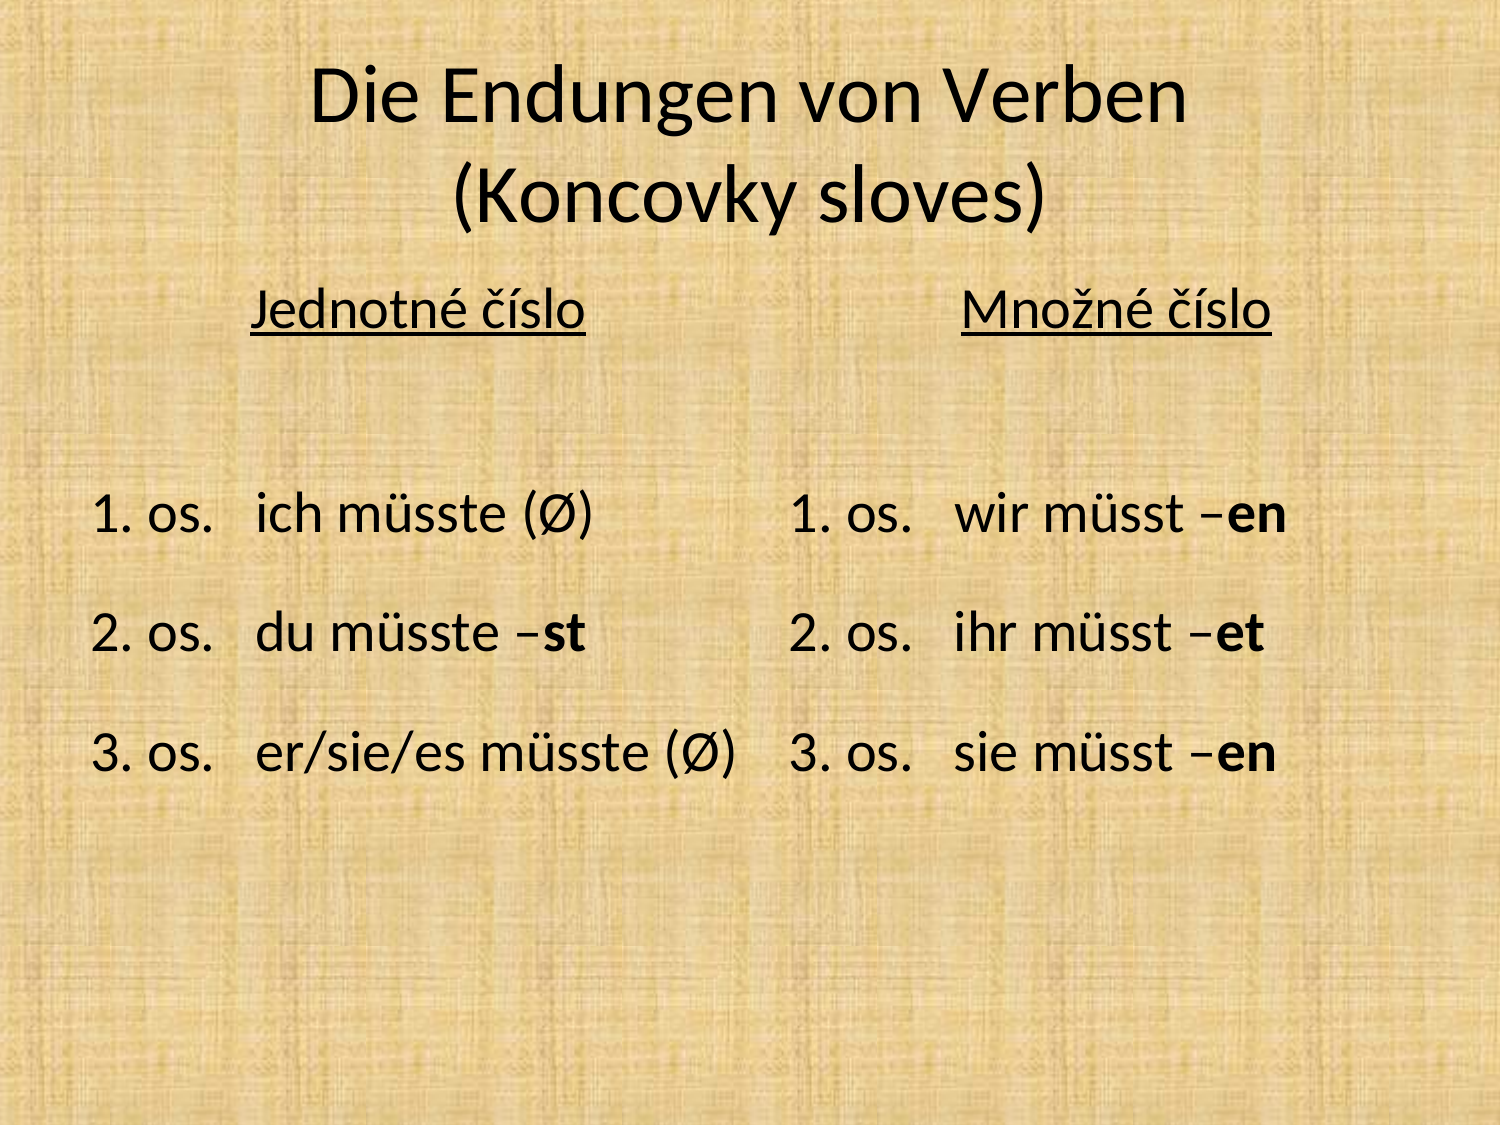

# Die Endungen von Verben (Koncovky sloves)
Jednotné číslo
1. os. ich müsste (Ø)
2. os. du müsste –st
3. os. er/sie/es müsste (Ø)
Množné číslo
1. os. wir müsst –en
2. os. ihr müsst –et
3. os. sie müsst –en